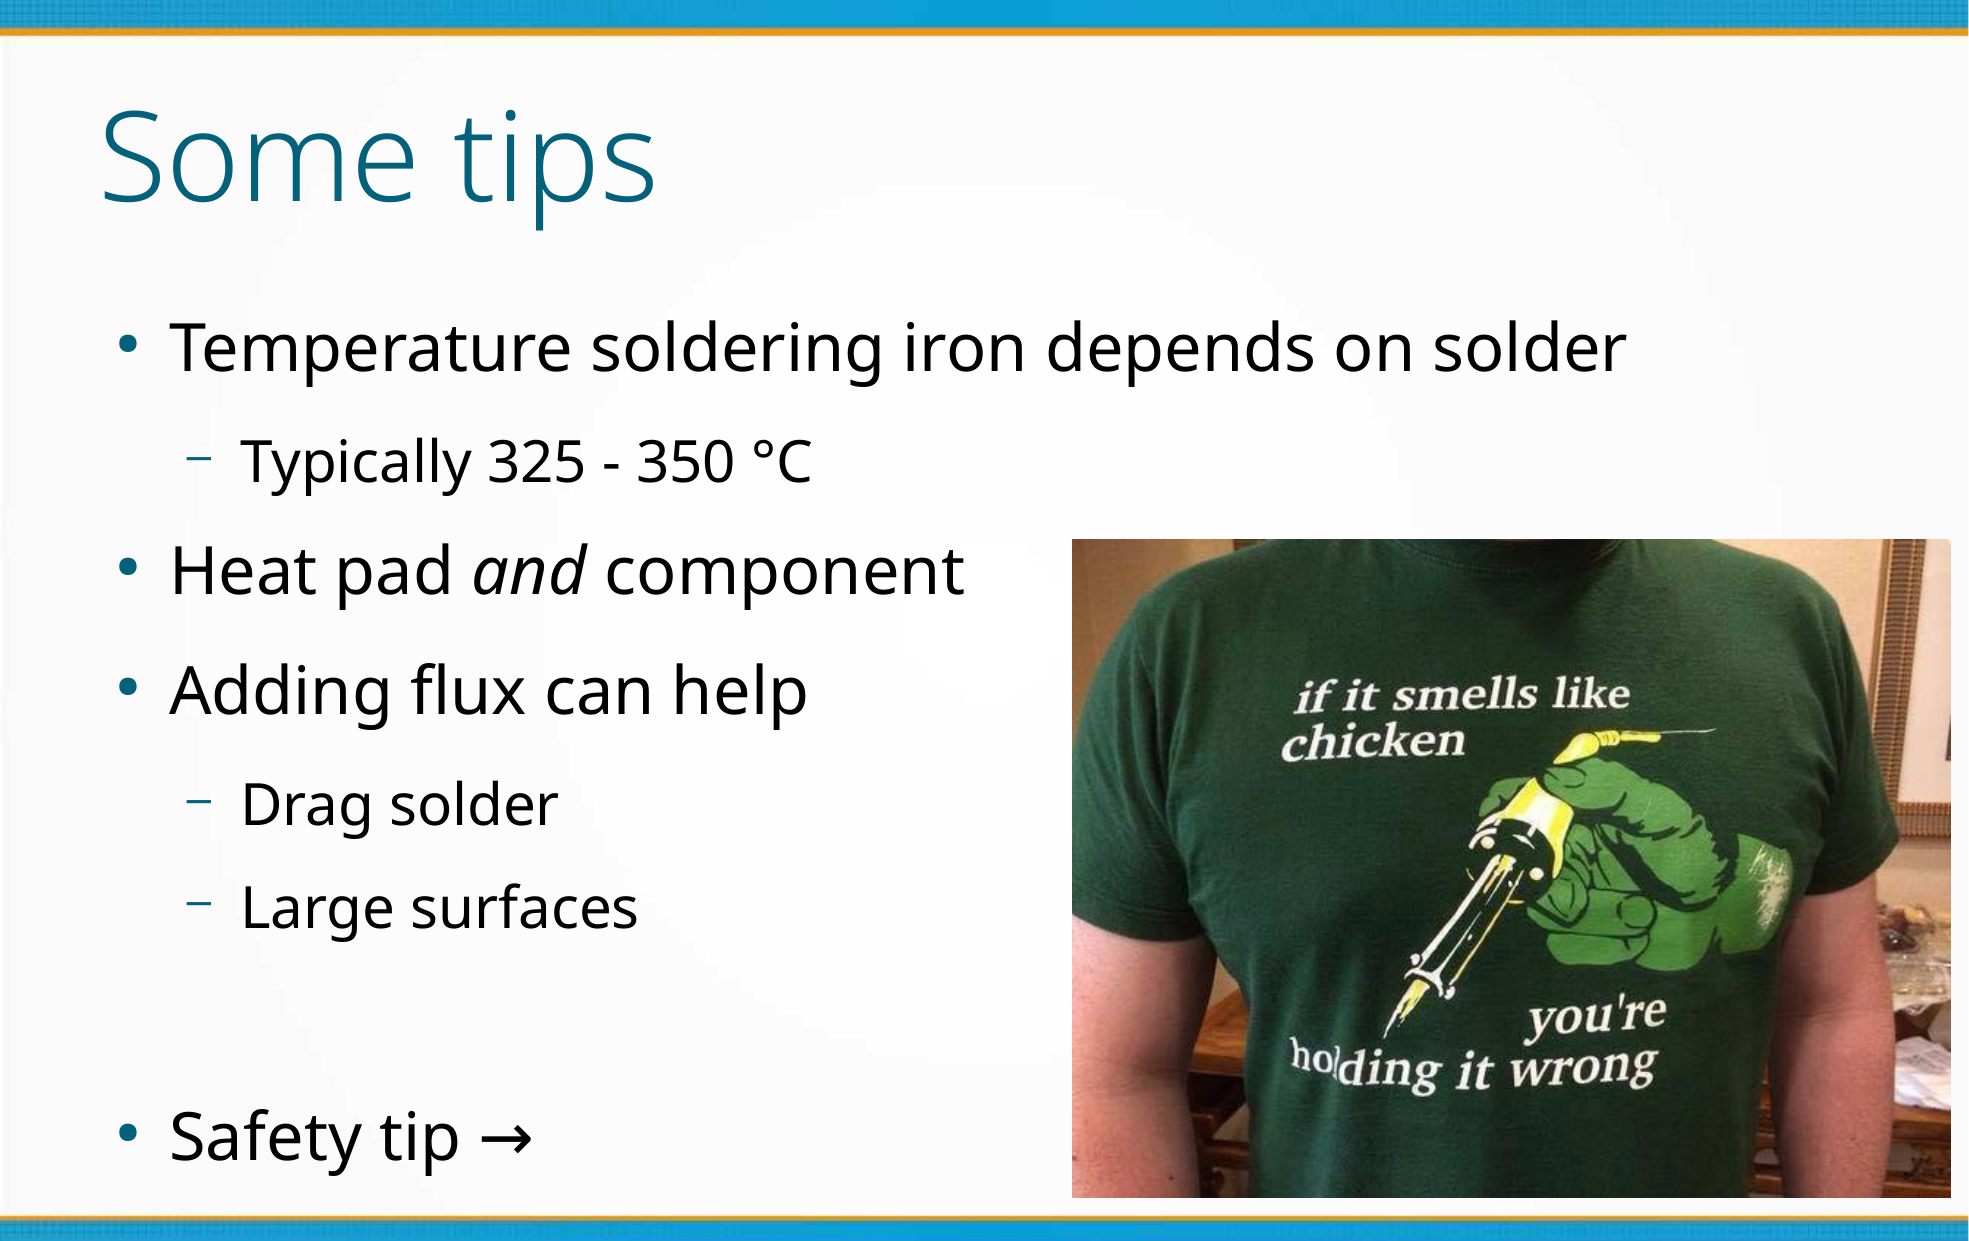

# Some tips
Temperature soldering iron depends on solder
Typically 325 - 350 °C
Heat pad and component
Adding flux can help
Drag solder
Large surfaces
Safety tip →